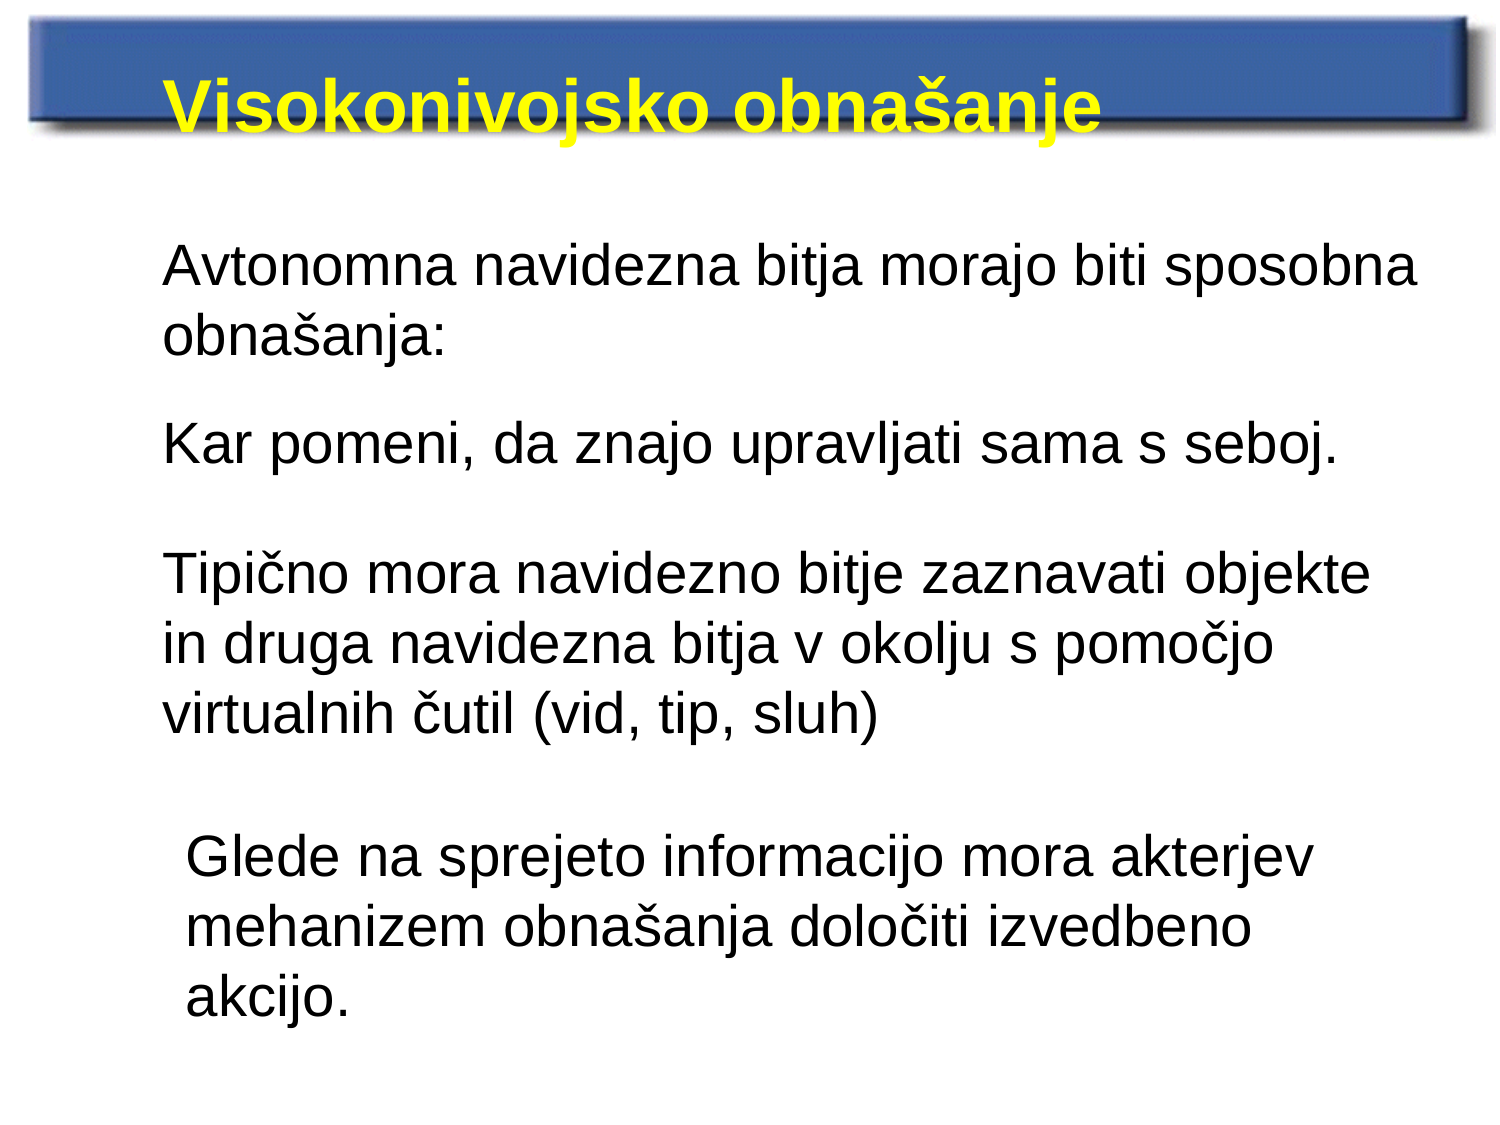

Visokonivojsko obnašanje
Avtonomna navidezna bitja morajo biti sposobna obnašanja:
Kar pomeni, da znajo upravljati sama s seboj.
Tipično mora navidezno bitje zaznavati objekte in druga navidezna bitja v okolju s pomočjo virtualnih čutil (vid, tip, sluh)
Glede na sprejeto informacijo mora akterjev mehanizem obnašanja določiti izvedbeno akcijo.